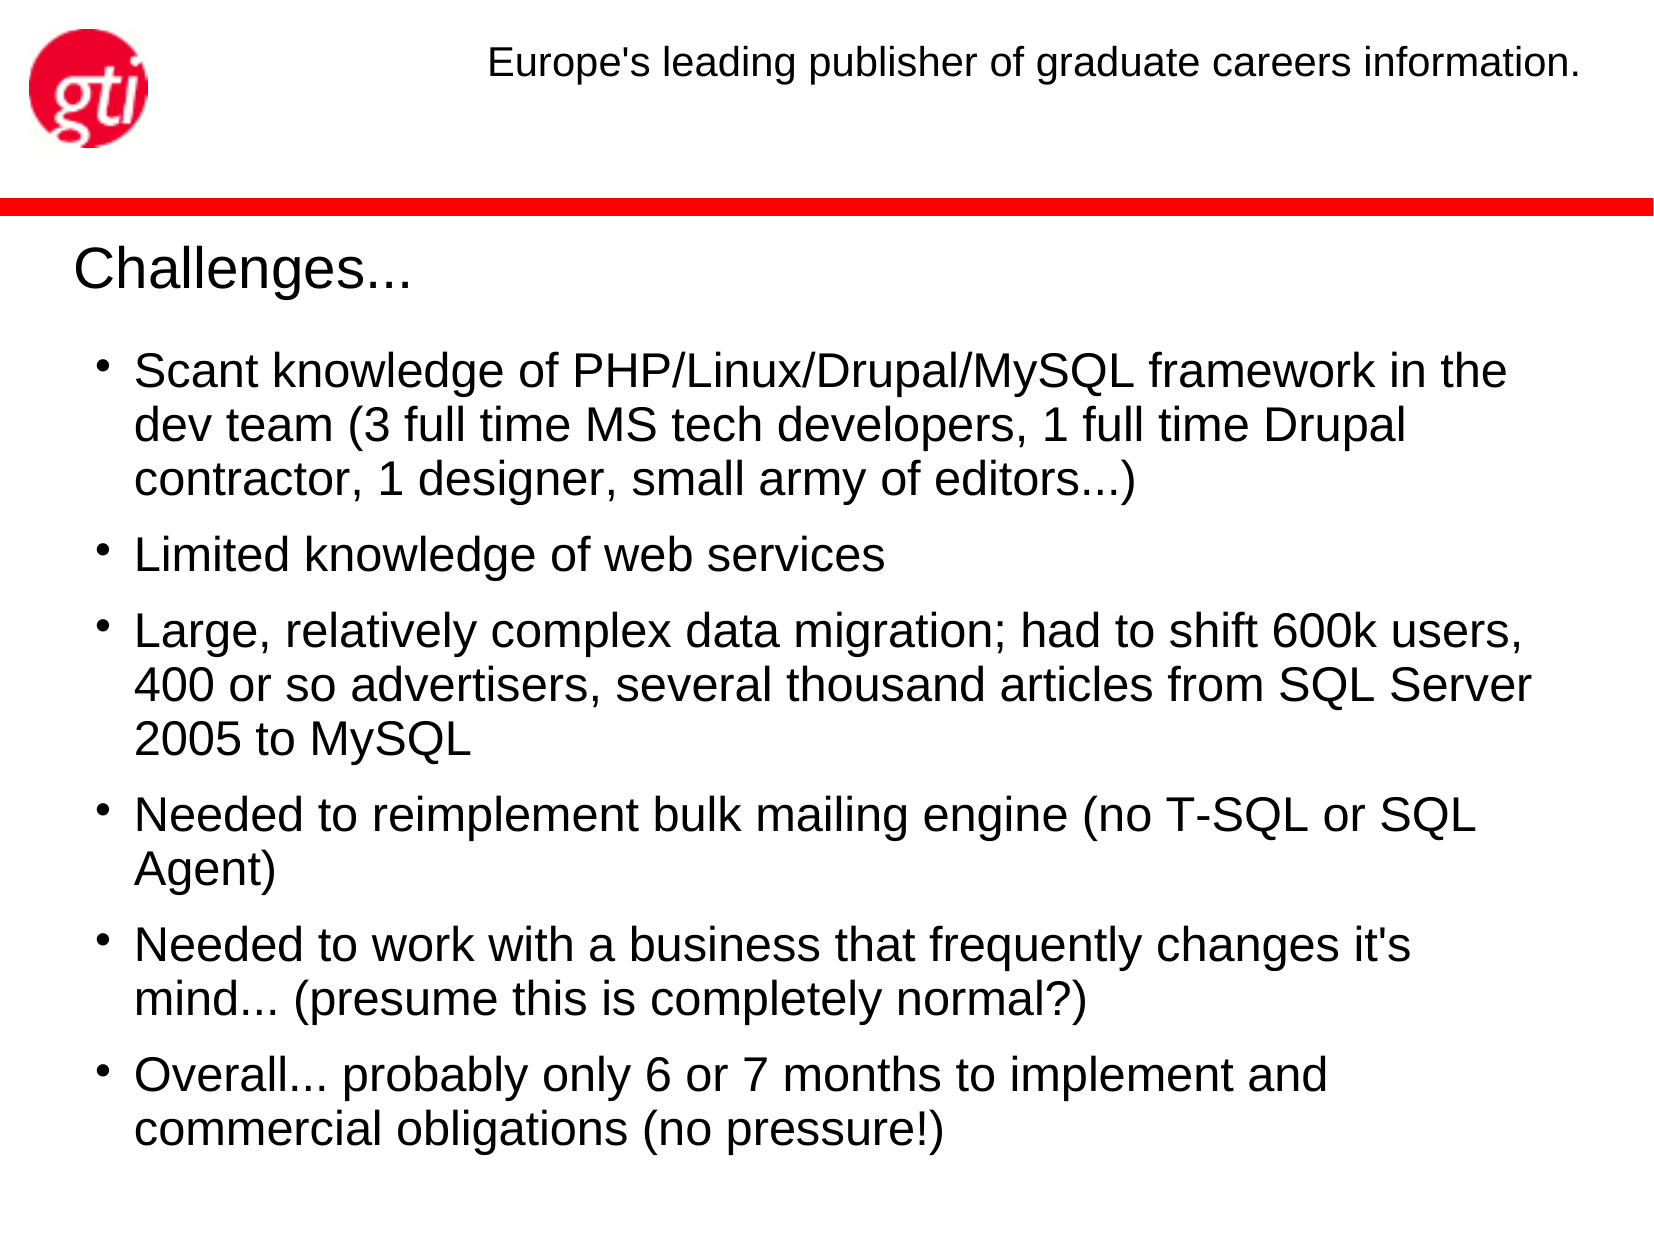

Europe's leading publisher of graduate careers information.
Challenges...
# Scant knowledge of PHP/Linux/Drupal/MySQL framework in the dev team (3 full time MS tech developers, 1 full time Drupal contractor, 1 designer, small army of editors...)
Limited knowledge of web services
Large, relatively complex data migration; had to shift 600k users, 400 or so advertisers, several thousand articles from SQL Server 2005 to MySQL
Needed to reimplement bulk mailing engine (no T-SQL or SQL Agent)
Needed to work with a business that frequently changes it's mind... (presume this is completely normal?)
Overall... probably only 6 or 7 months to implement and commercial obligations (no pressure!)